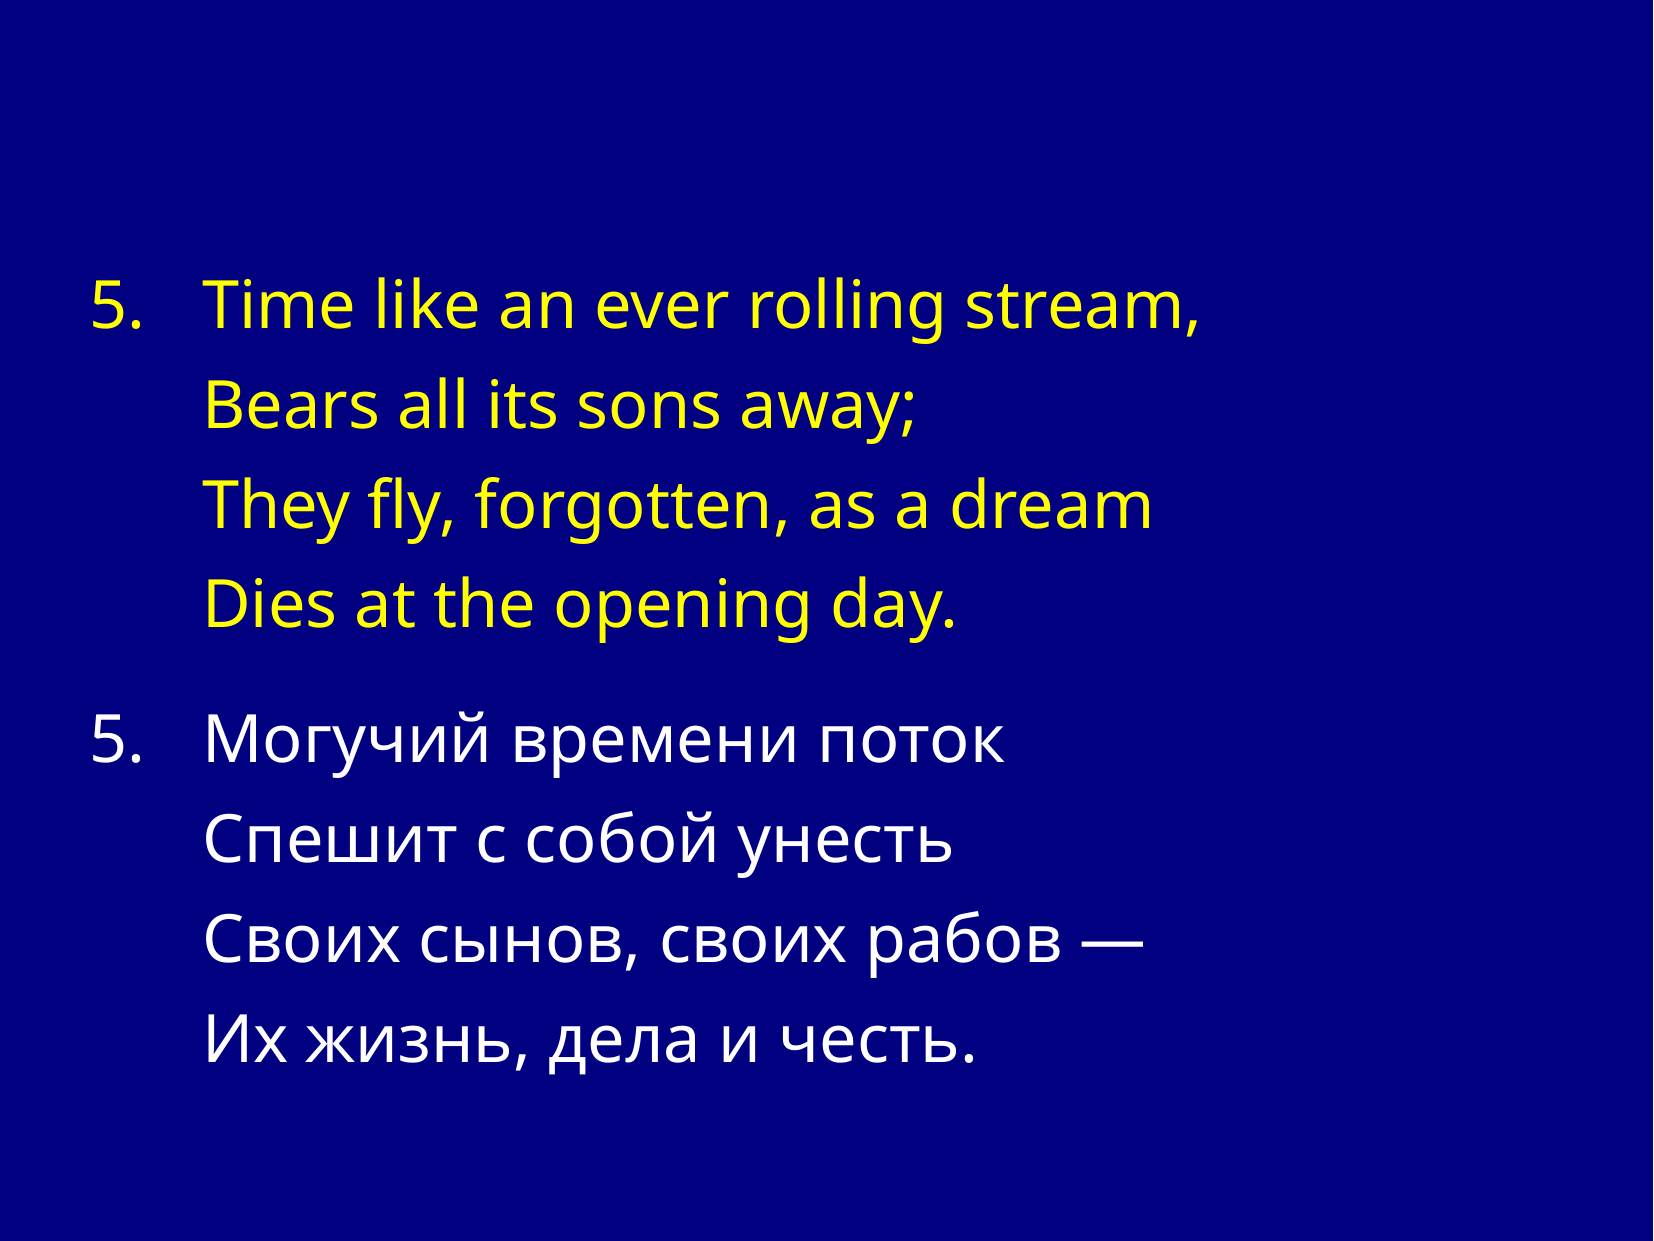

5.	Time like an ever rolling stream,
	Bears all its sons away;
	They fly, forgotten, as a dream
	Dies at the opening day.
5.	Могучий времени поток
	Спешит с собой унесть
	Своих сынов, своих рабов —
	Их жизнь, дела и честь.